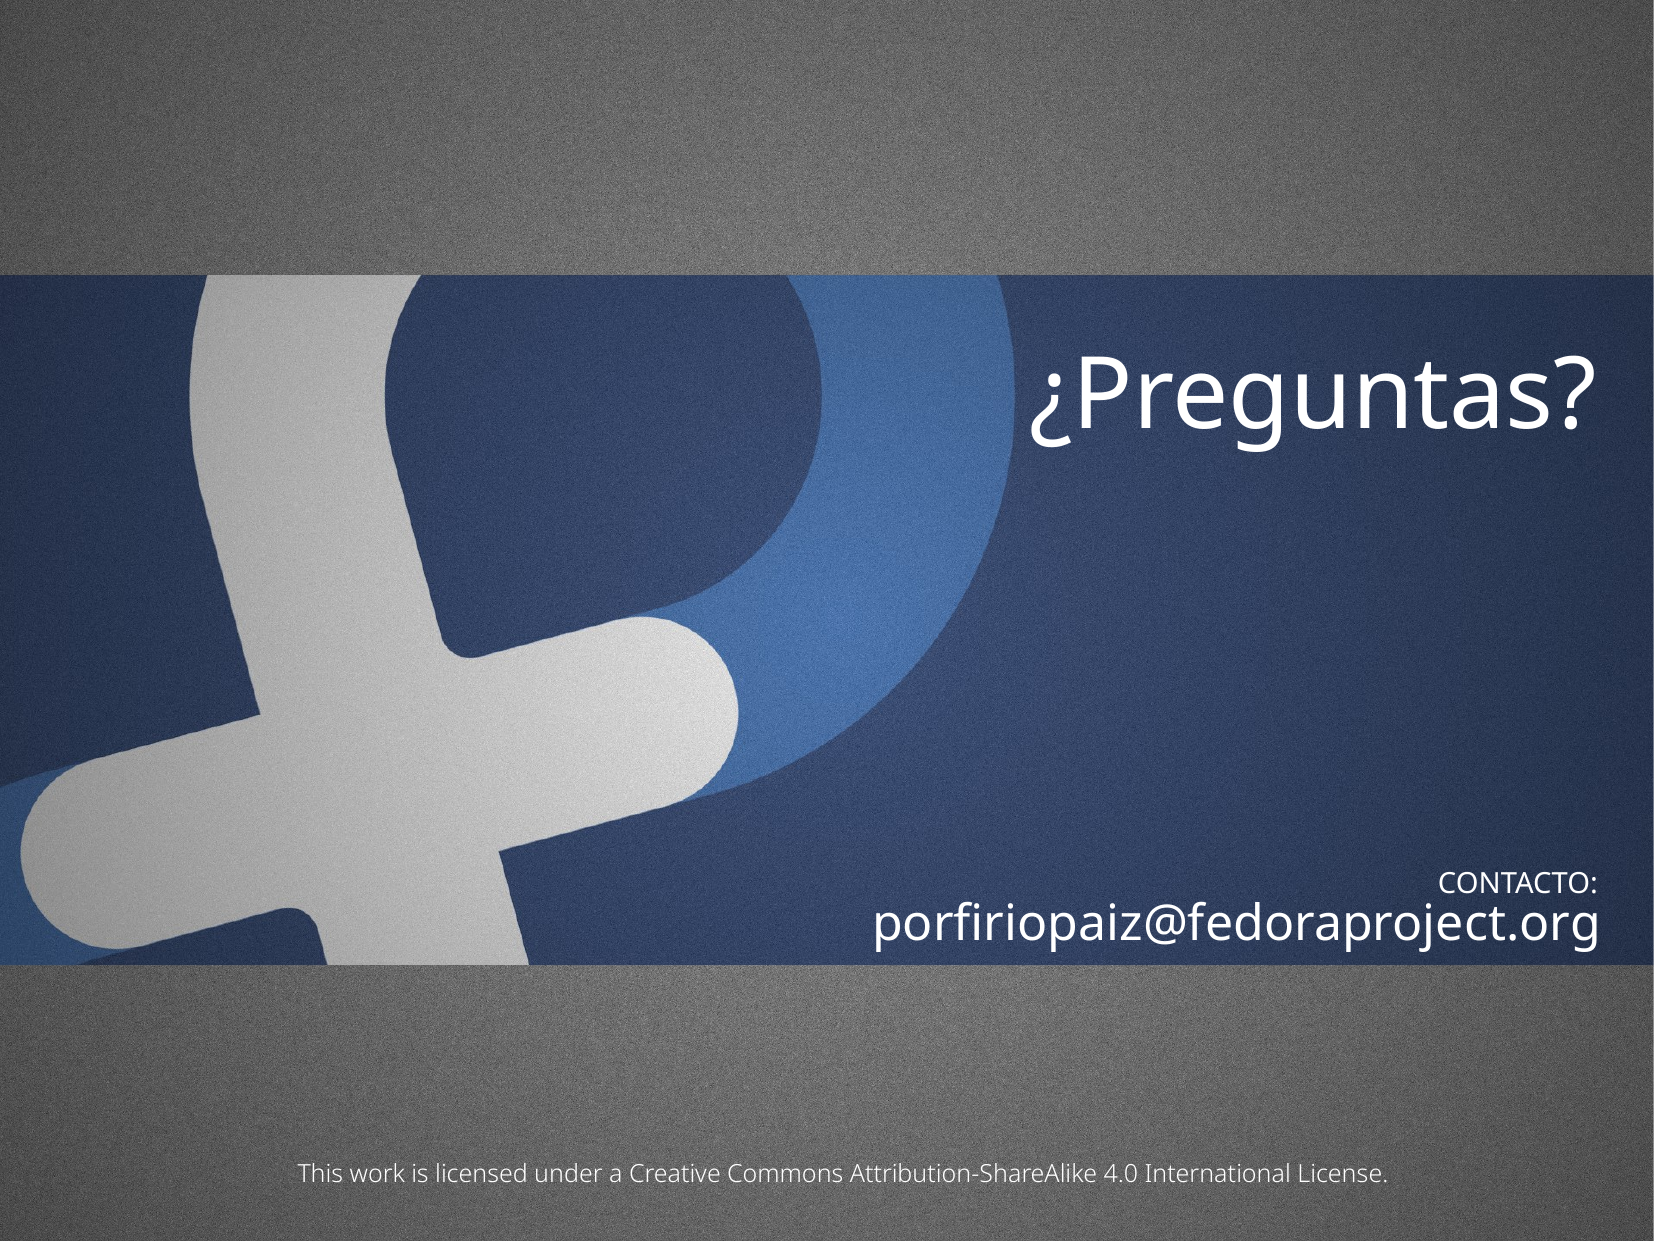

# ¿Preguntas?
CONTACTO:
porfiriopaiz@fedoraproject.org
This work is licensed under a Creative Commons Attribution-ShareAlike 4.0 International License.